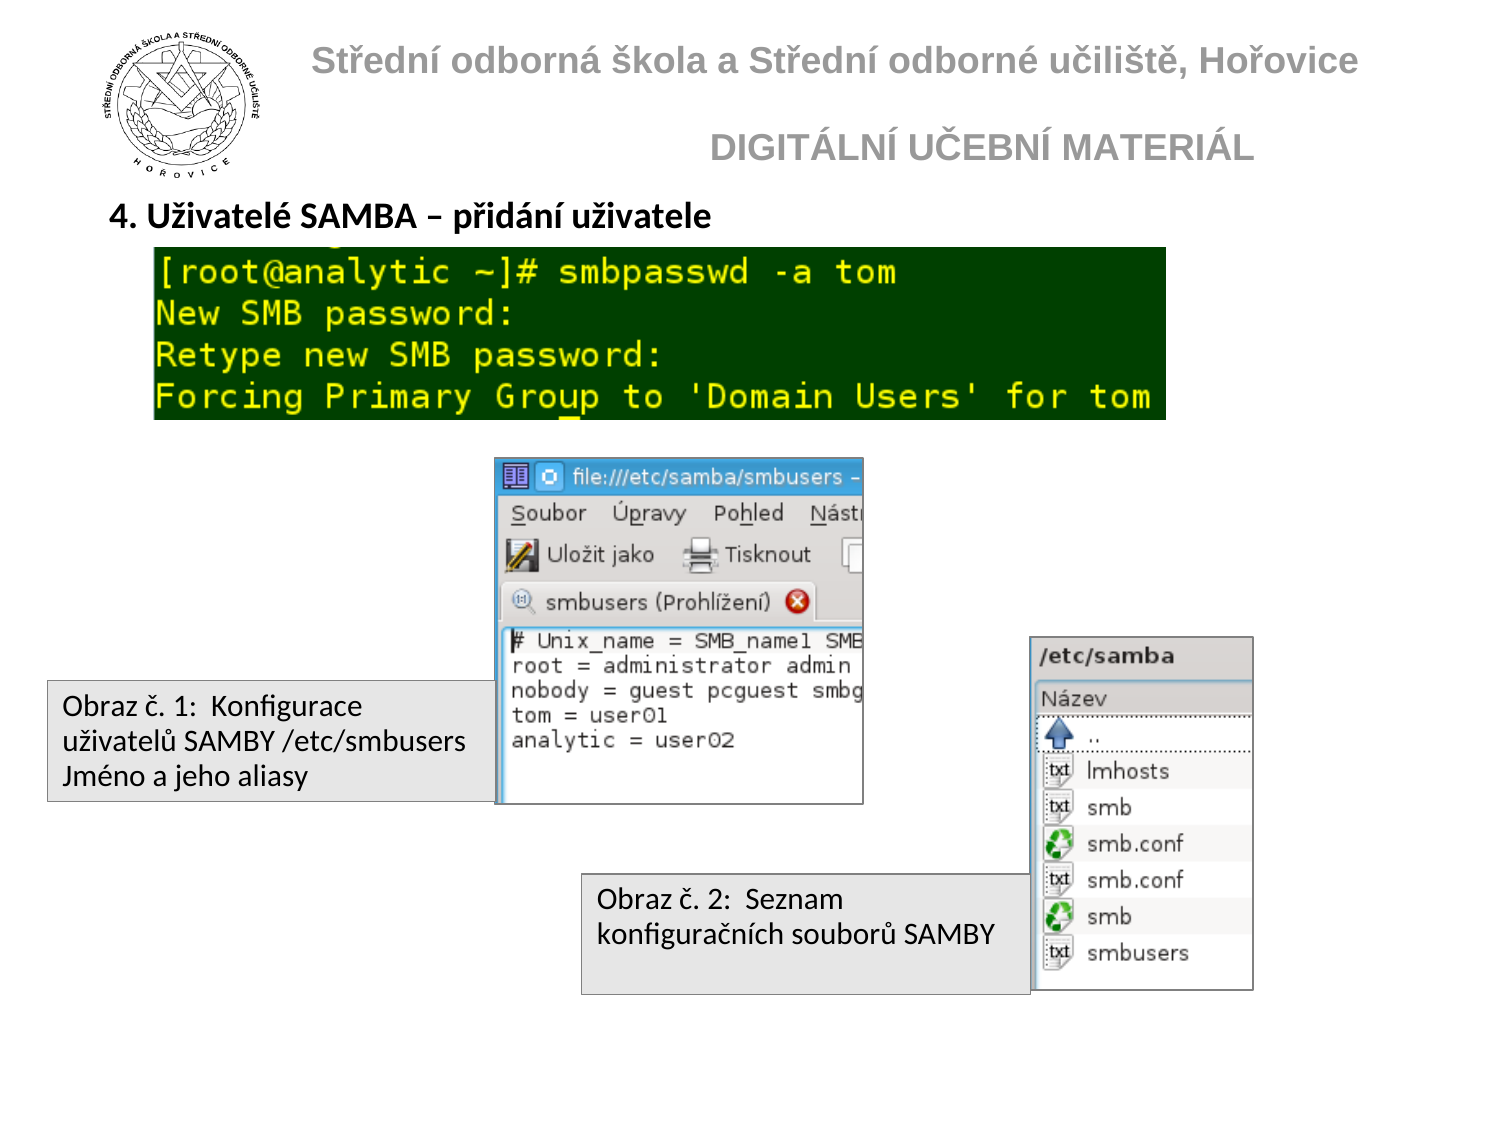

4. Uživatelé SAMBA – přidání uživatele
Obraz č. 1: Konfigurace uživatelů SAMBY /etc/smbusers
Jméno a jeho aliasy
Obraz č. 2: Seznam konfiguračních souborů SAMBY